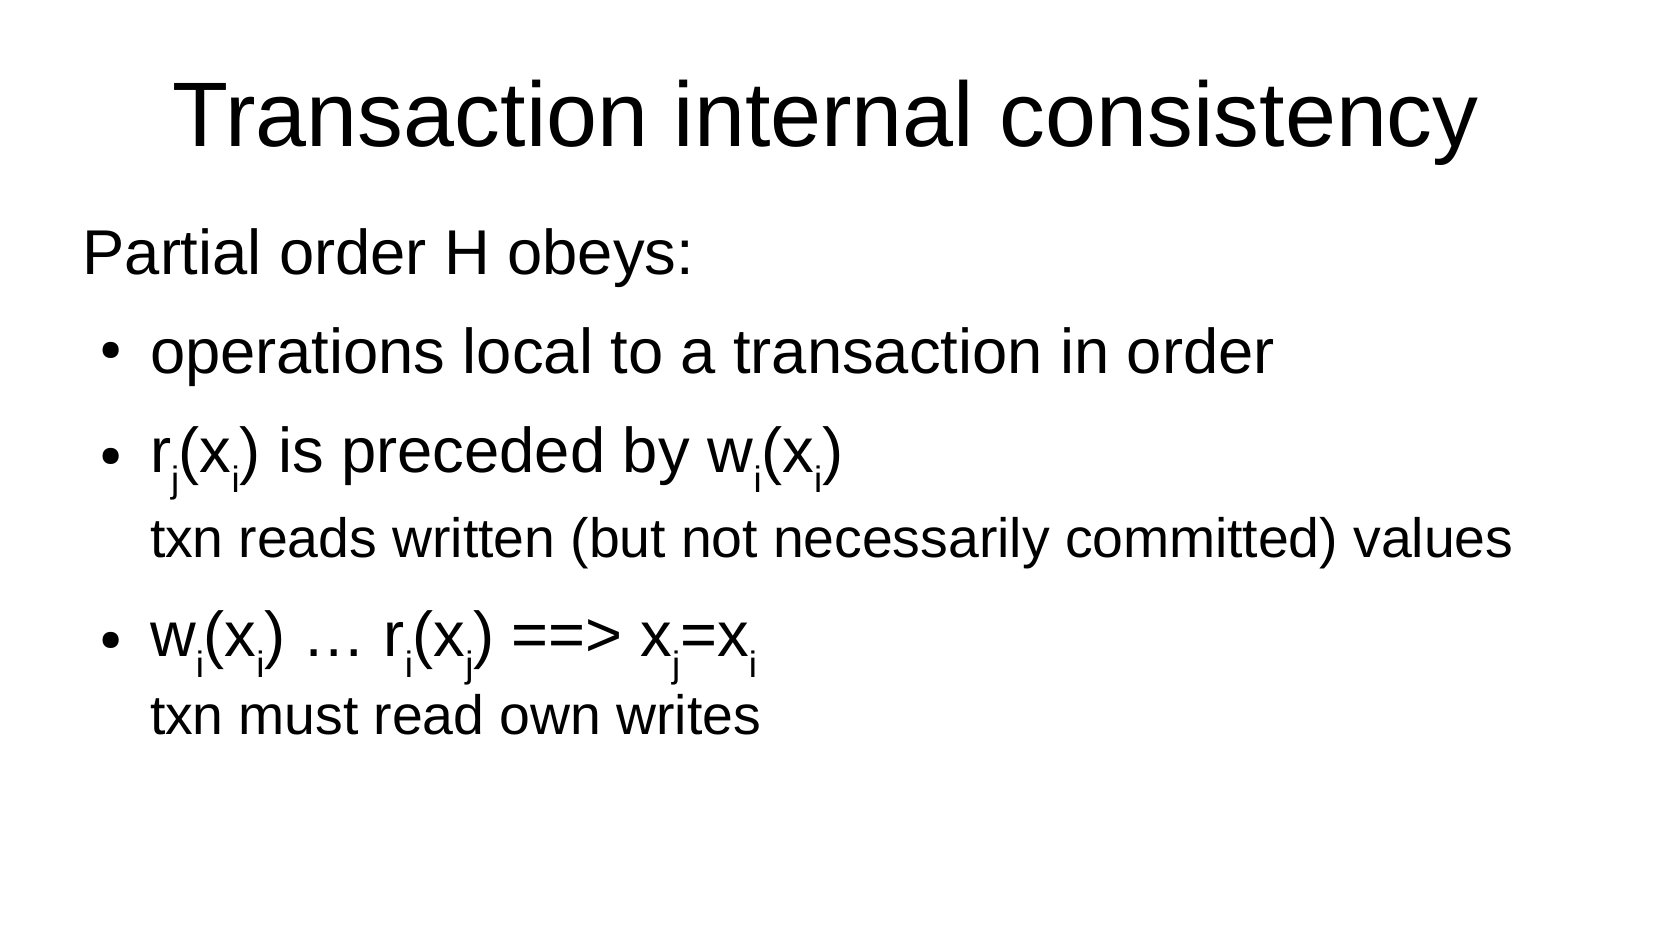

# Transaction internal consistency
Partial order H obeys:
operations local to a transaction in order
rj(xi) is preceded by wi(xi)
txn reads written (but not necessarily committed) values
wi(xi) … ri(xj) ==> xj=xi
txn must read own writes